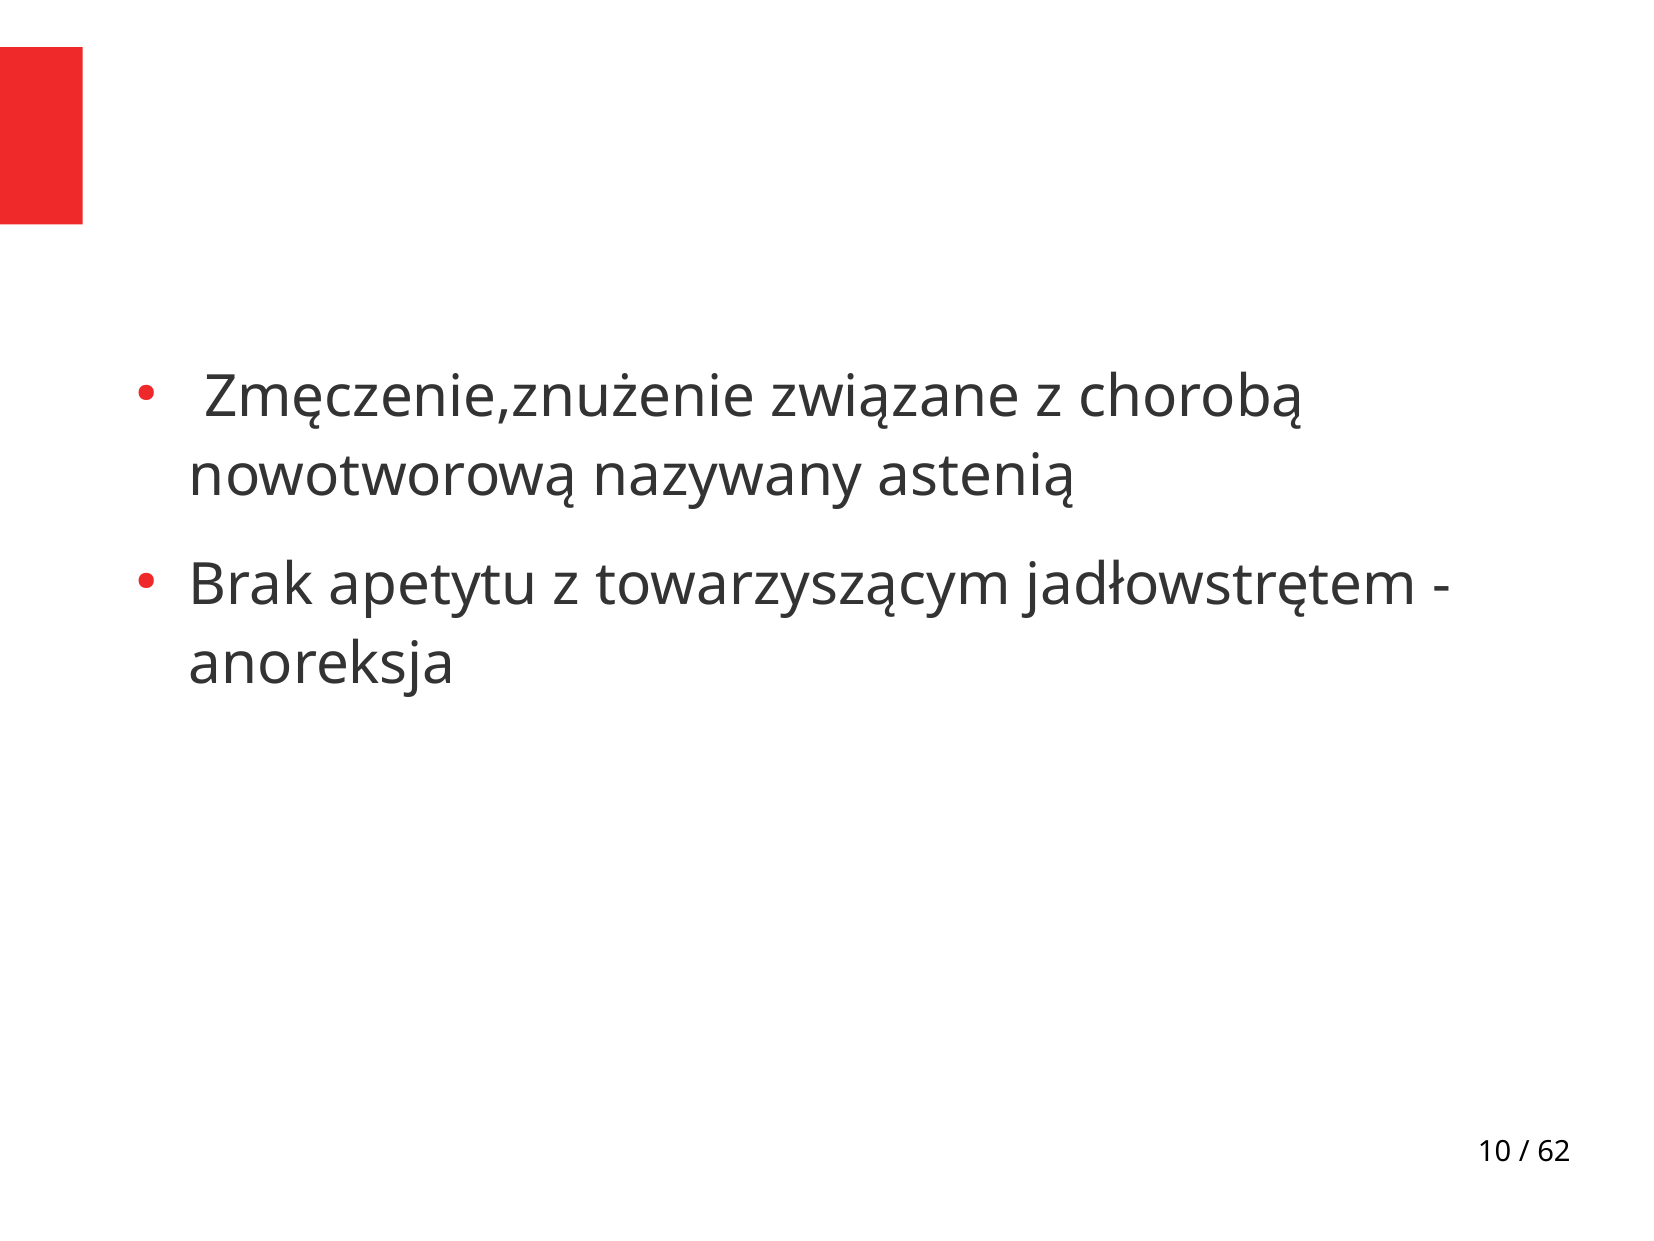

# Zmęczenie,znużenie związane z chorobą nowotworową nazywany astenią
Brak apetytu z towarzyszącym jadłowstrętem -anoreksja
10